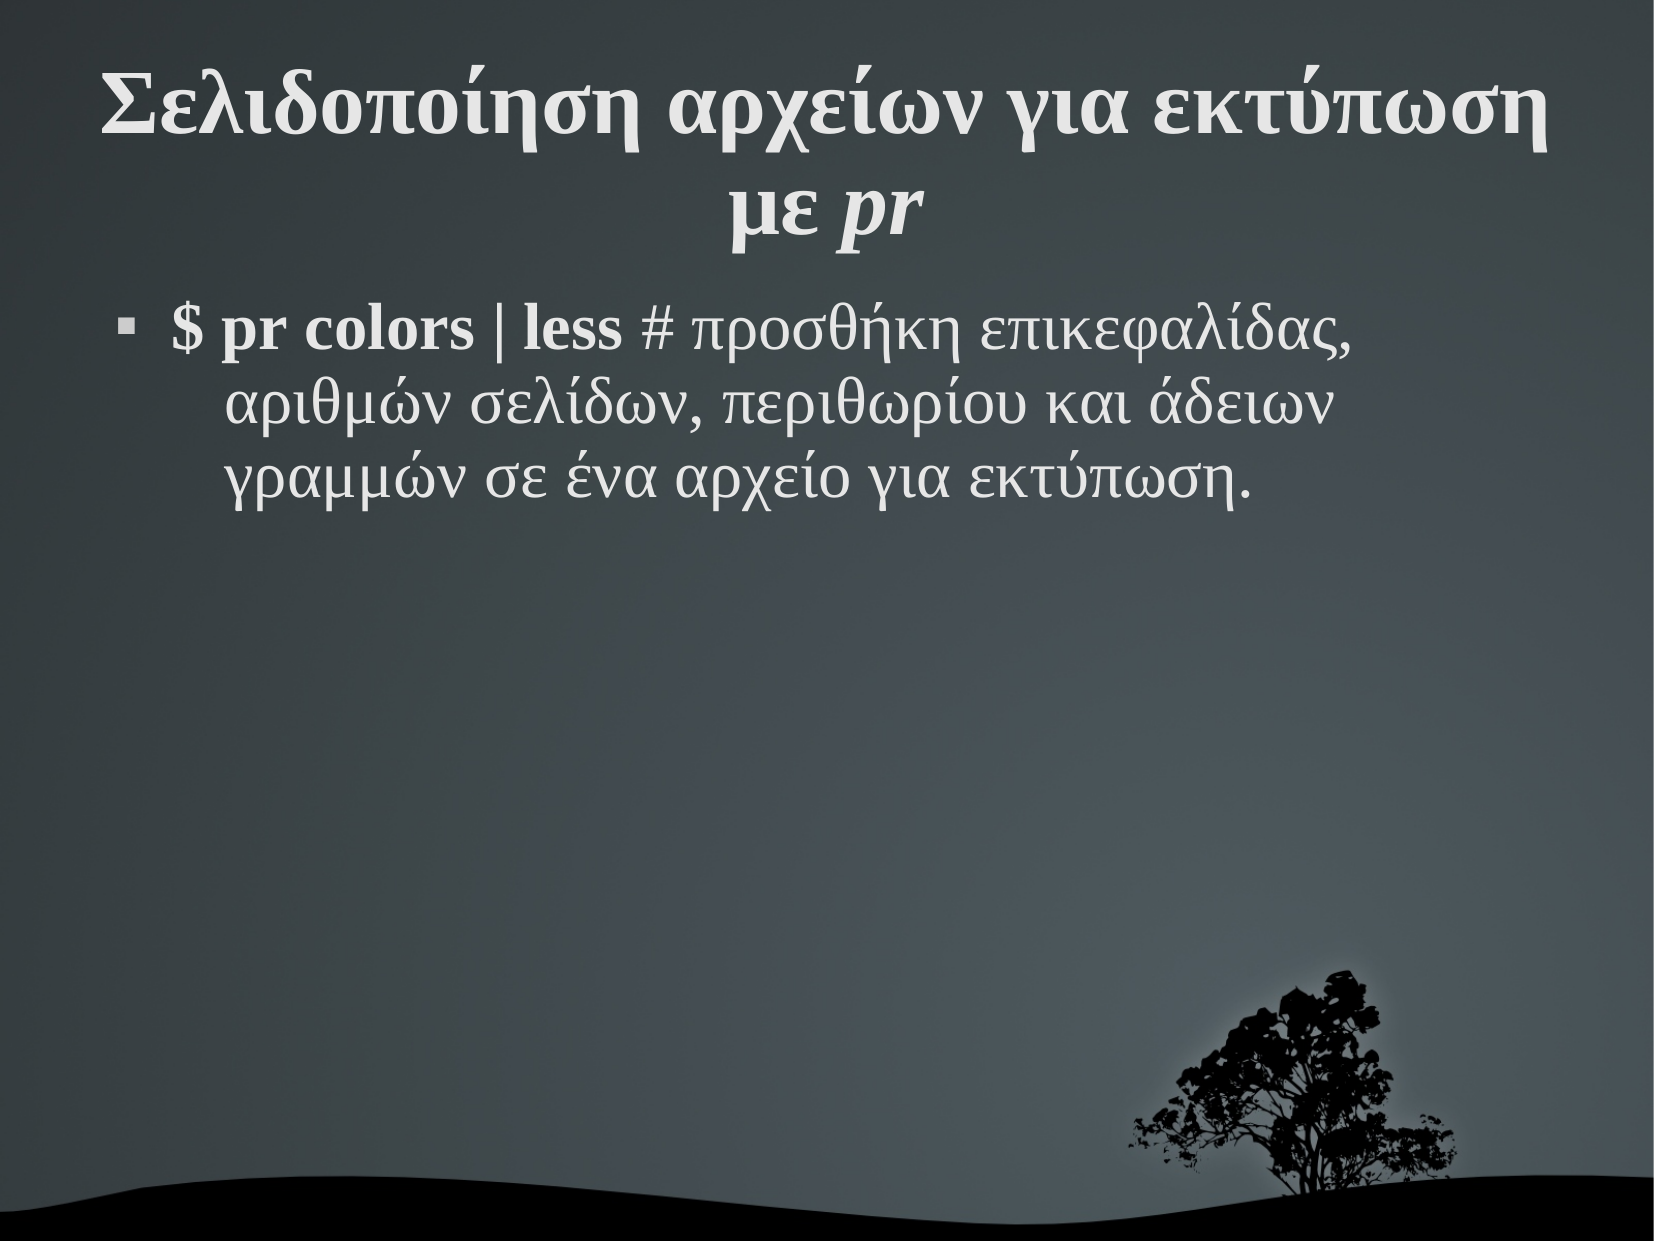

# Σελιδοποίηση αρχείων για εκτύπωση με pr
$ pr colors | less # προσθήκη επικεφαλίδας, αριθμών σελίδων, περιθωρίου και άδειων γραμμών σε ένα αρχείο για εκτύπωση.